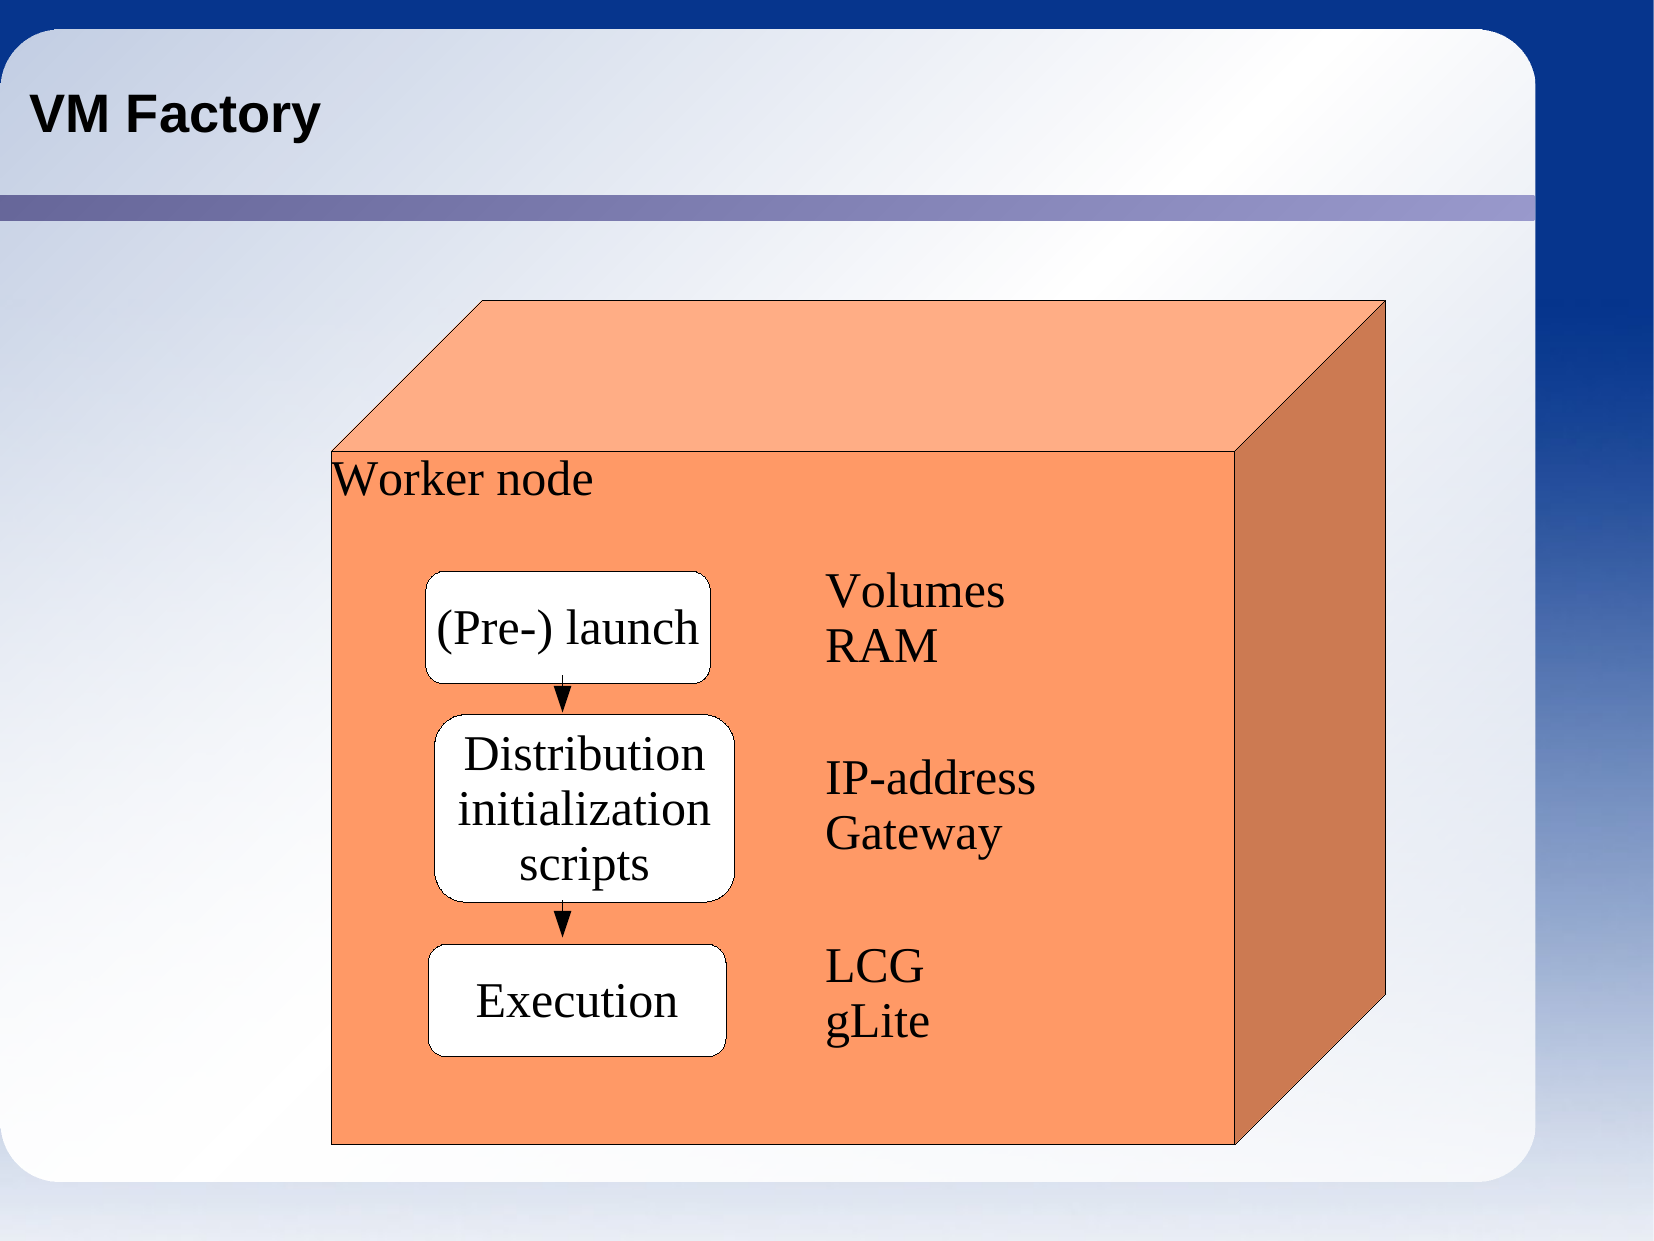

# VM Factory
Worker node
Volumes
RAM
(Pre-) launch
Distribution
initialization
scripts
IP-address
Gateway
LCG
gLite
Execution